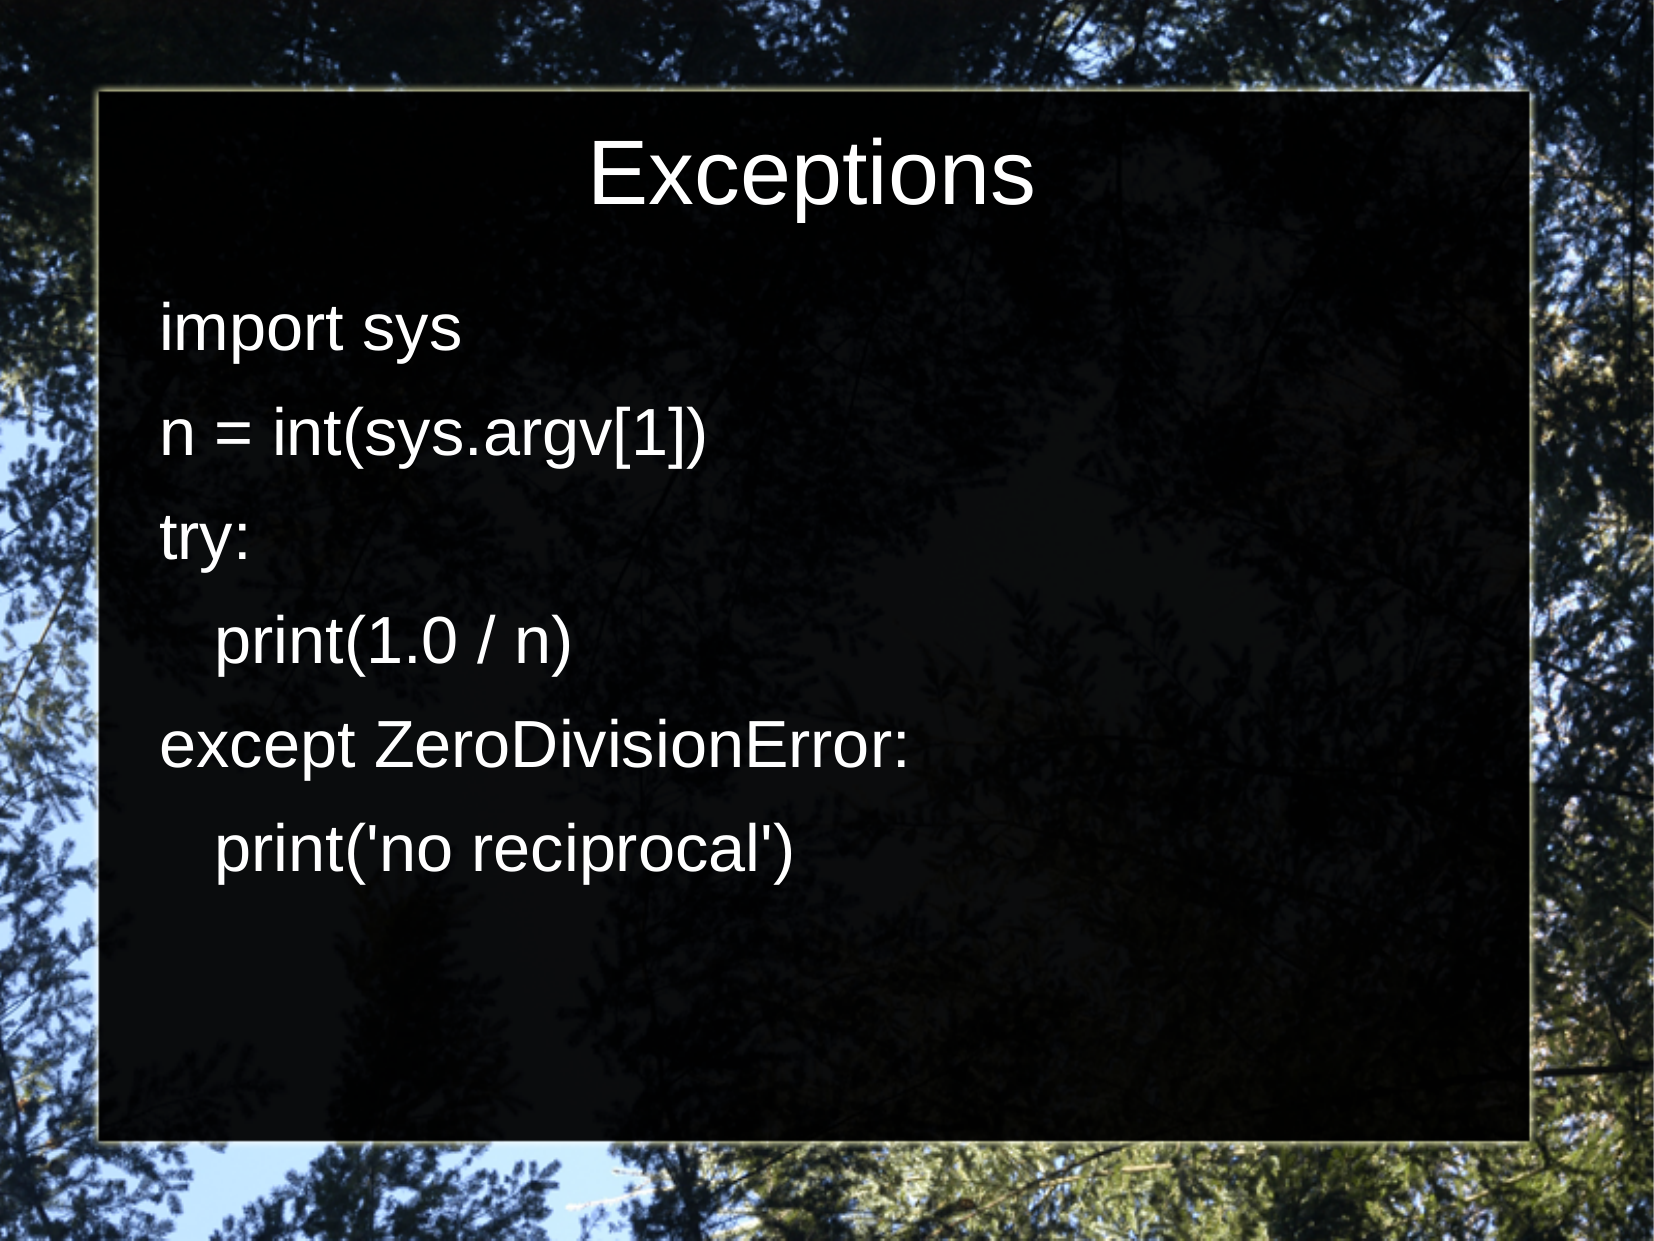

# Exceptions
import sys
n = int(sys.argv[1])
try:
 print(1.0 / n)
except ZeroDivisionError:
 print('no reciprocal')